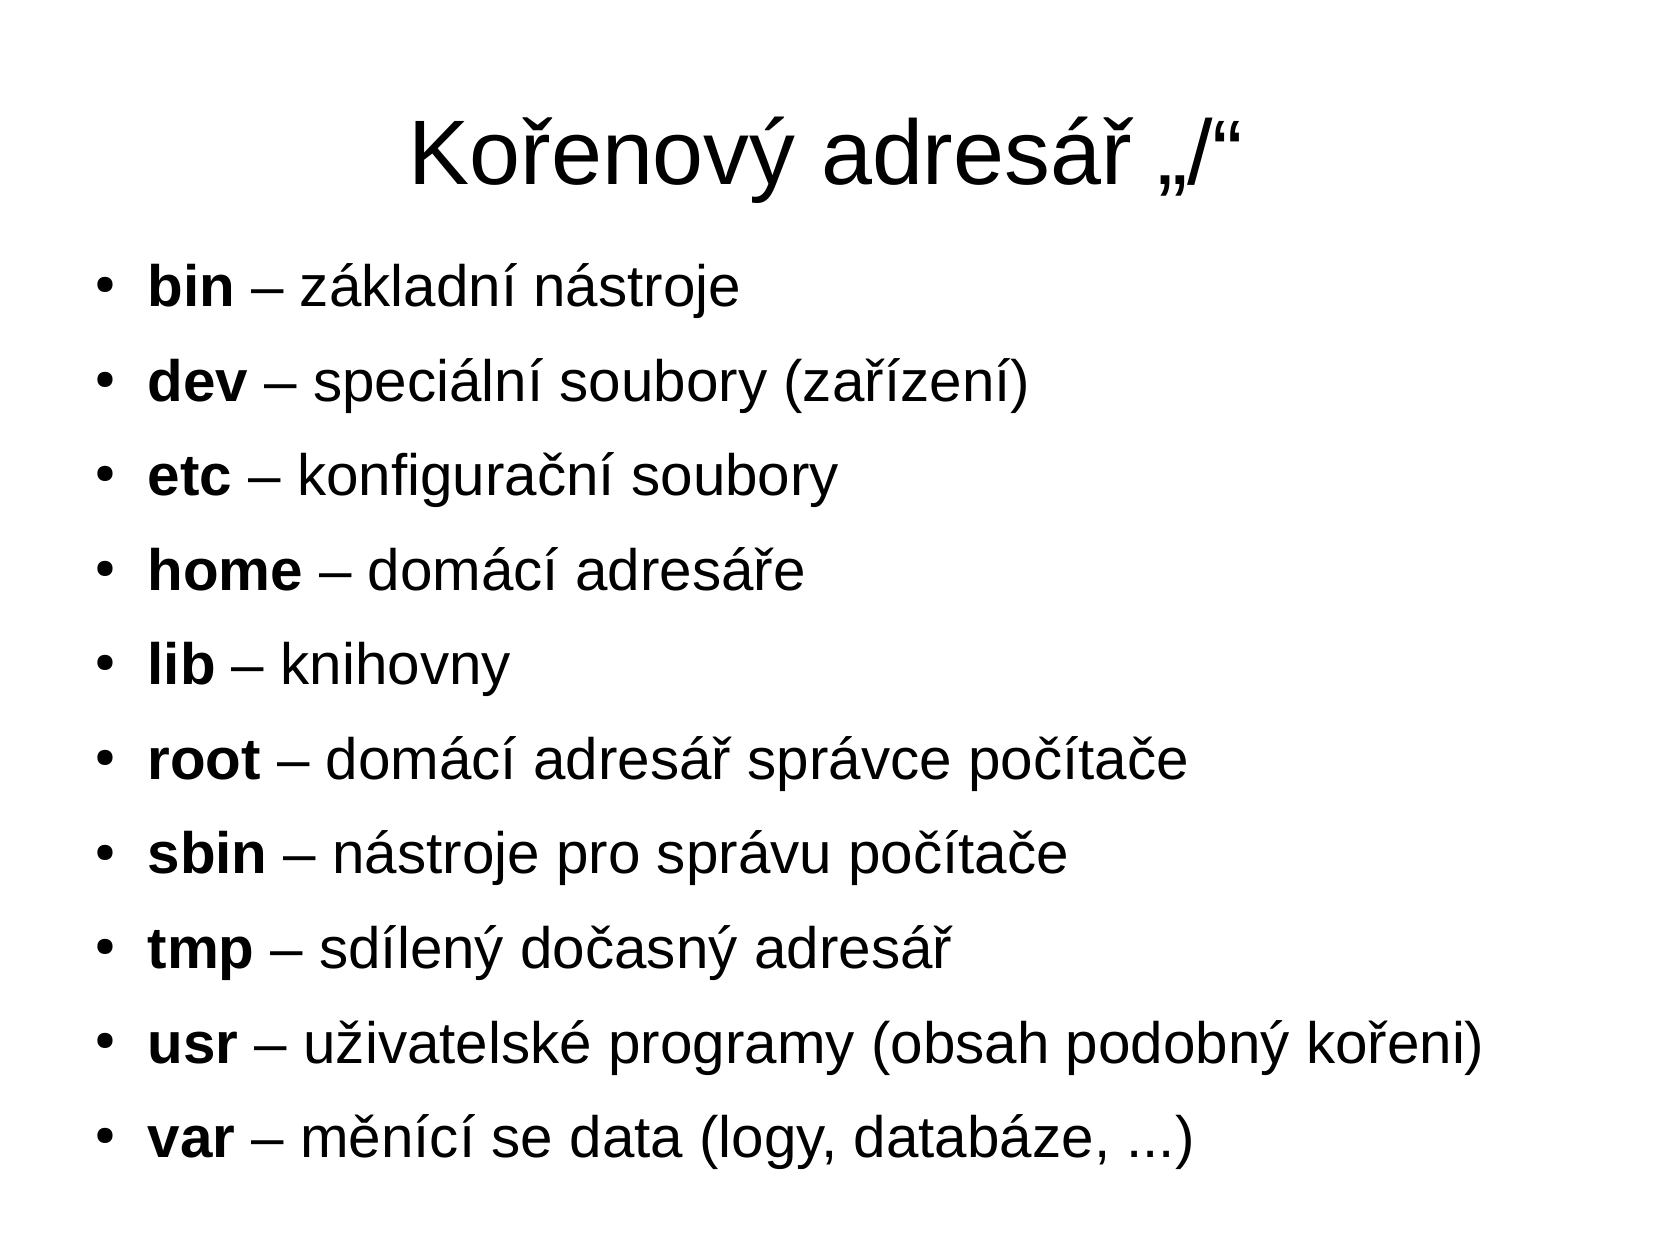

# Kořenový adresář „/“
bin – základní nástroje
dev – speciální soubory (zařízení)
etc – konfigurační soubory
home – domácí adresáře
lib – knihovny
root – domácí adresář správce počítače
sbin – nástroje pro správu počítače
tmp – sdílený dočasný adresář
usr – uživatelské programy (obsah podobný kořeni)
var – měnící se data (logy, databáze, ...)